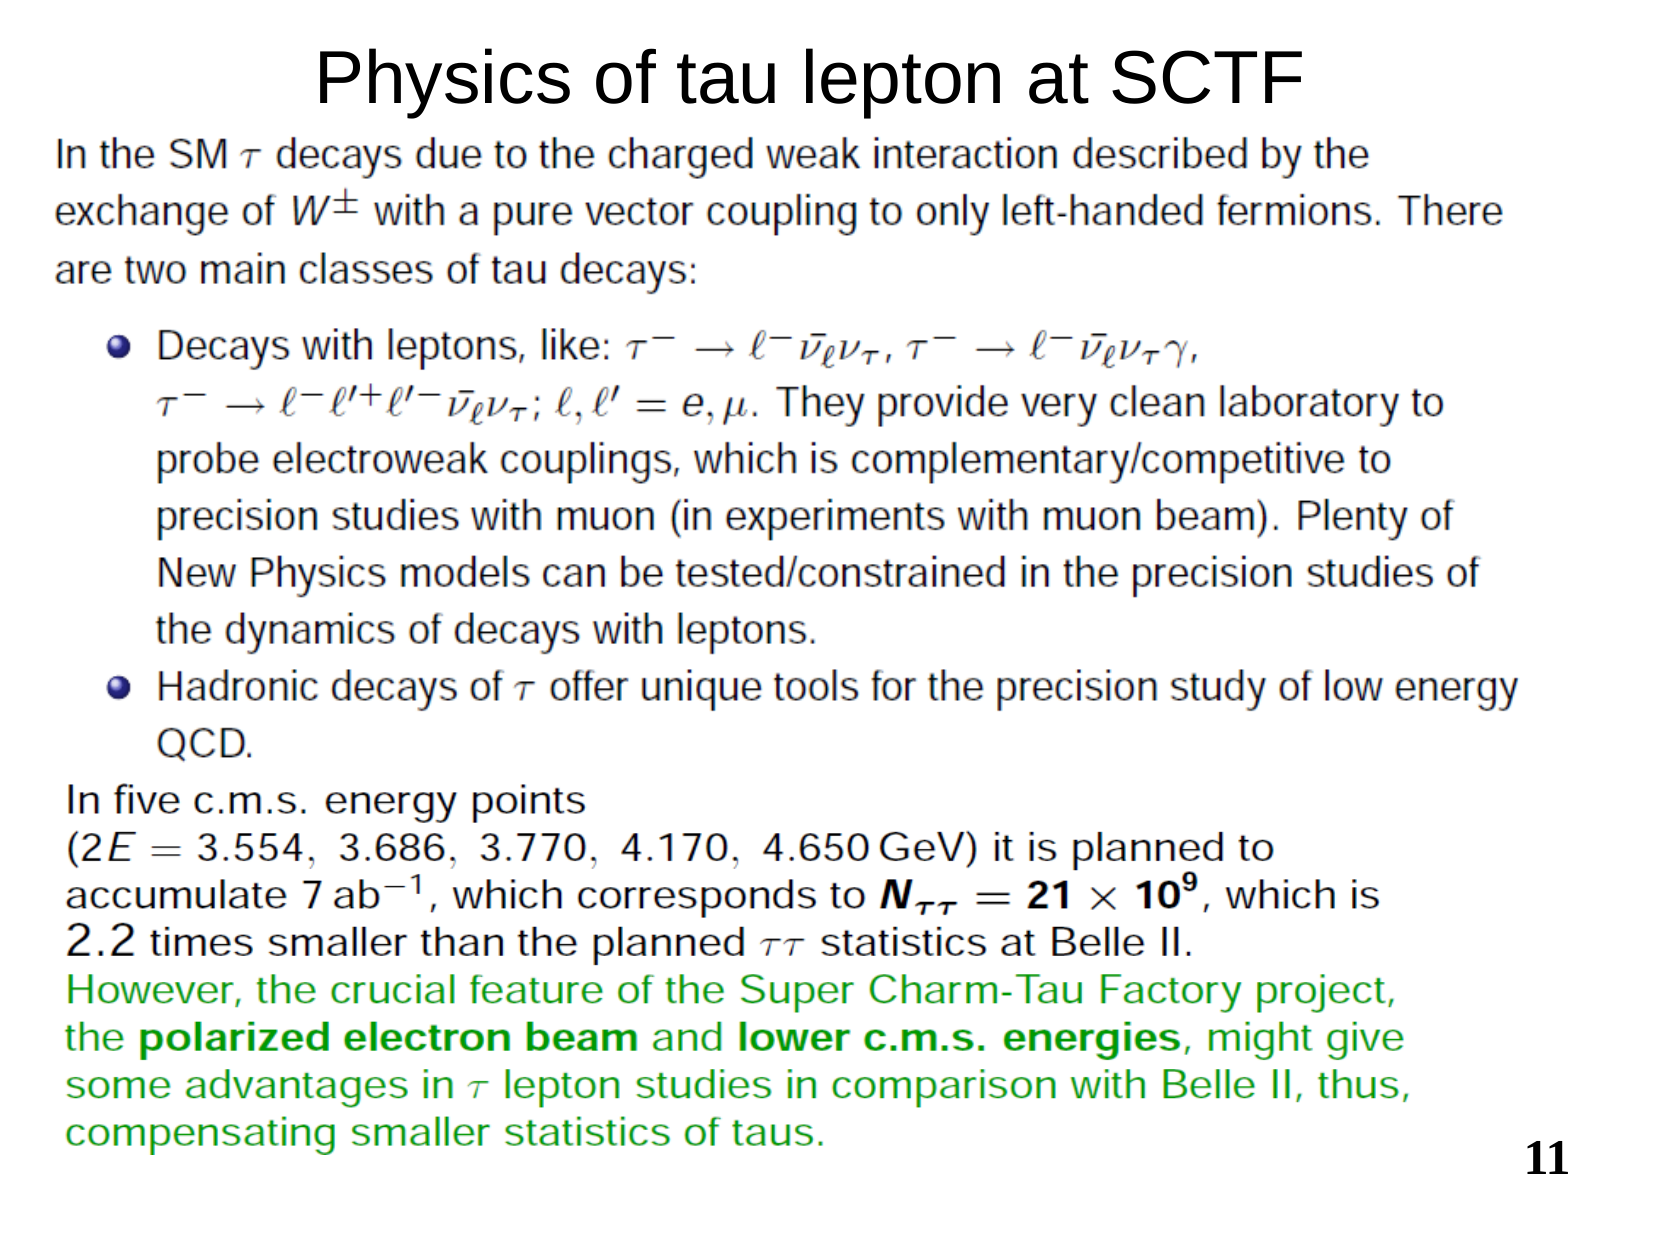

# Physics of tau lepton at SCTF
11